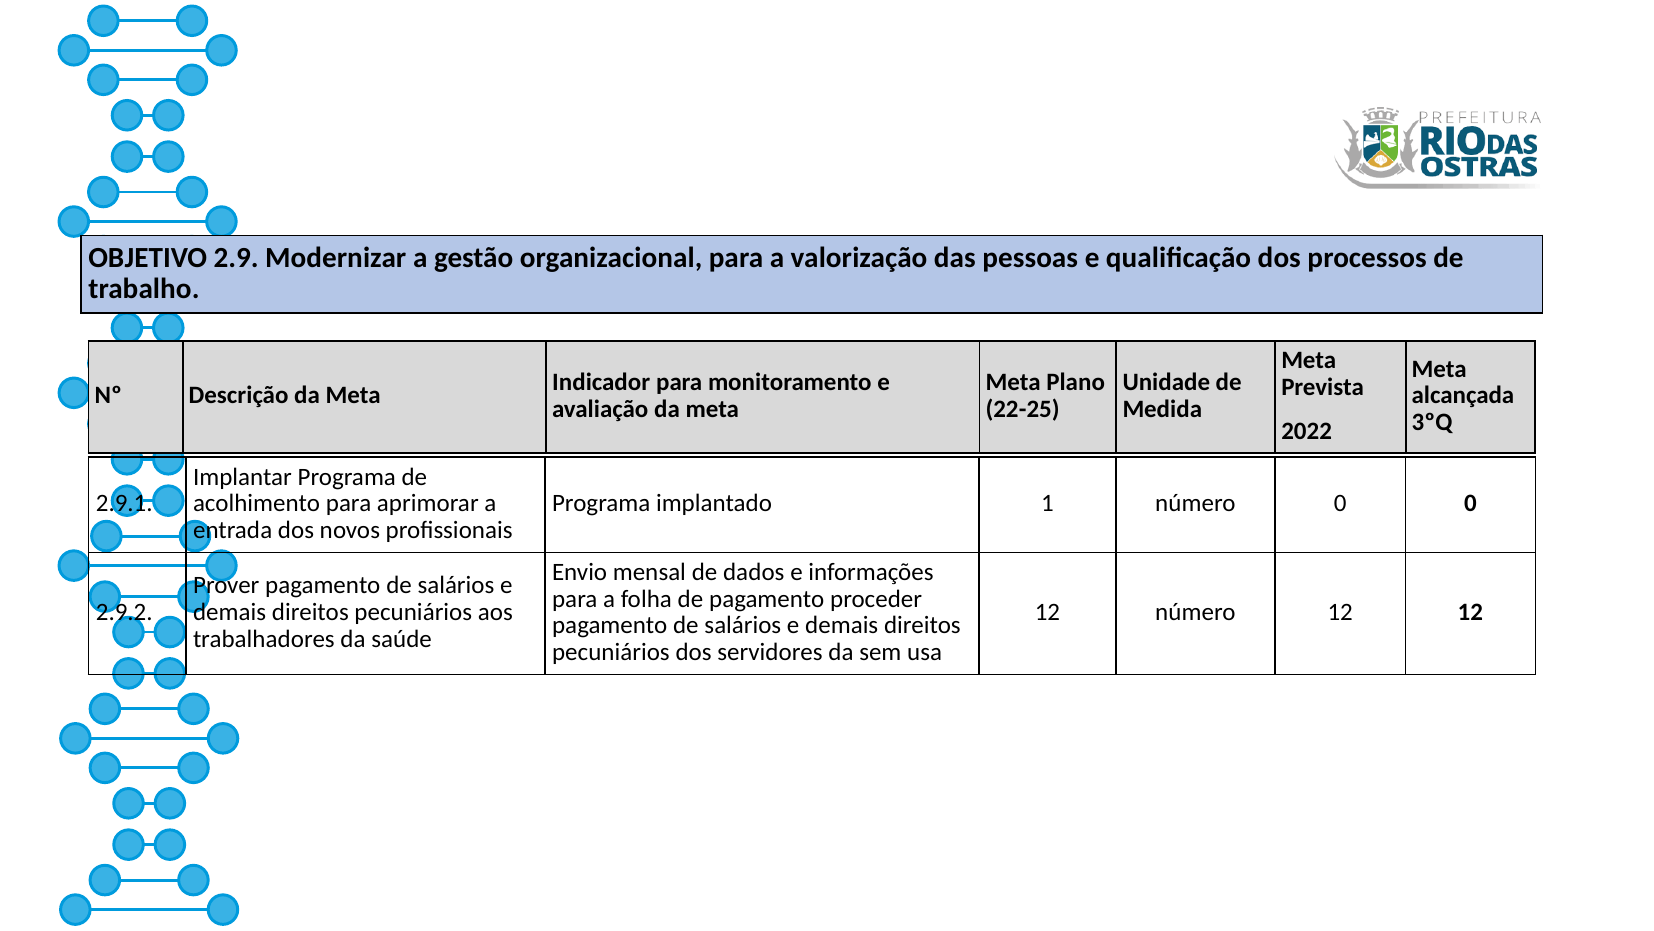

| OBJETIVO 2.9. Modernizar a gestão organizacional, para a valorização das pessoas e qualificação dos processos de trabalho. |
| --- |
| Nº | Descrição da Meta | Indicador para monitoramento e avaliação da meta | Meta Plano (22-25) | Unidade de Medida | Meta Prevista 2022 | Meta alcançada 3ºQ |
| --- | --- | --- | --- | --- | --- | --- |
| 2.9.1. | Implantar Programa de acolhimento para aprimorar a entrada dos novos profissionais | Programa implantado | 1 | número | 0 | 0 |
| --- | --- | --- | --- | --- | --- | --- |
| 2.9.2. | Prover pagamento de salários e demais direitos pecuniários aos trabalhadores da saúde | Envio mensal de dados e informações para a folha de pagamento proceder pagamento de salários e demais direitos pecuniários dos servidores da sem usa | 12 | número | 12 | 12 |